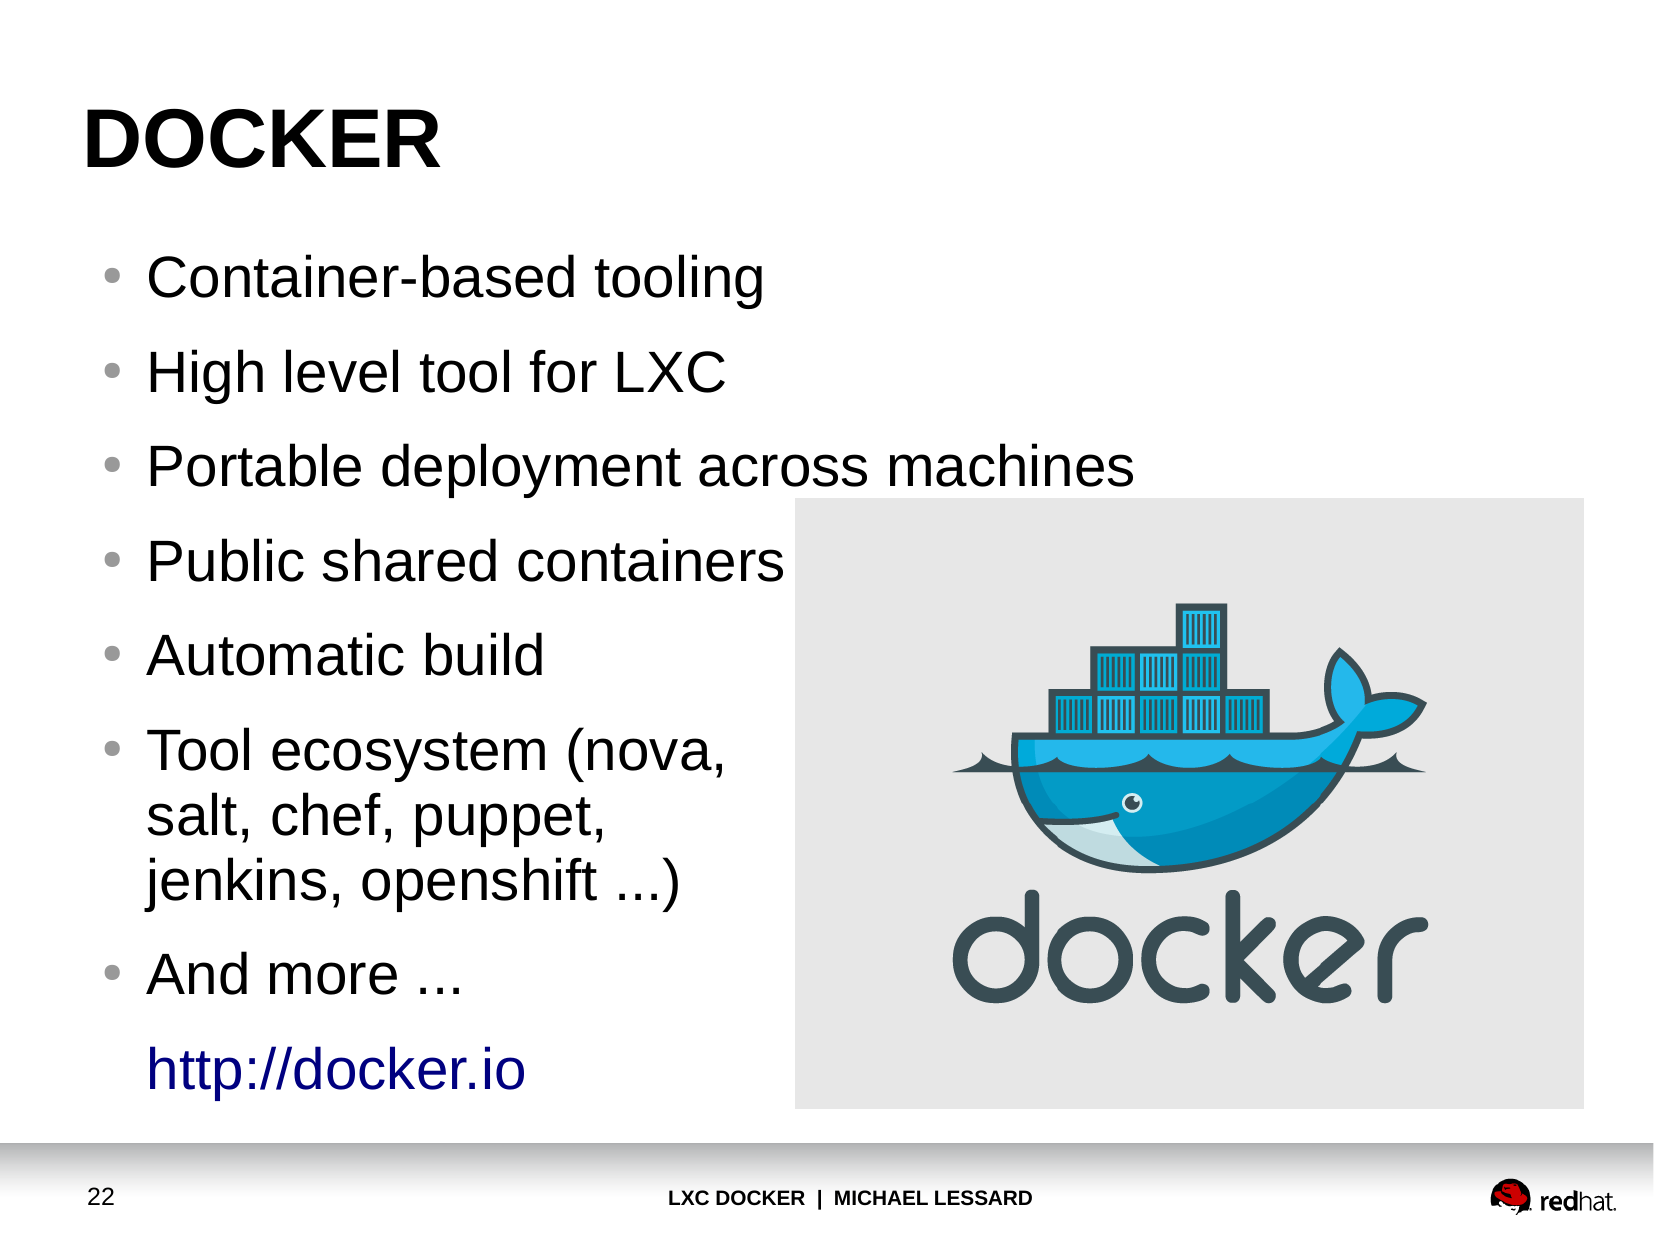

# DOCKER
Container-based tooling
High level tool for LXC
Portable deployment across machines
Public shared containers
Automatic build
Tool ecosystem (nova,
salt, chef, puppet,
jenkins, openshift ...)
And more ...
http://docker.io